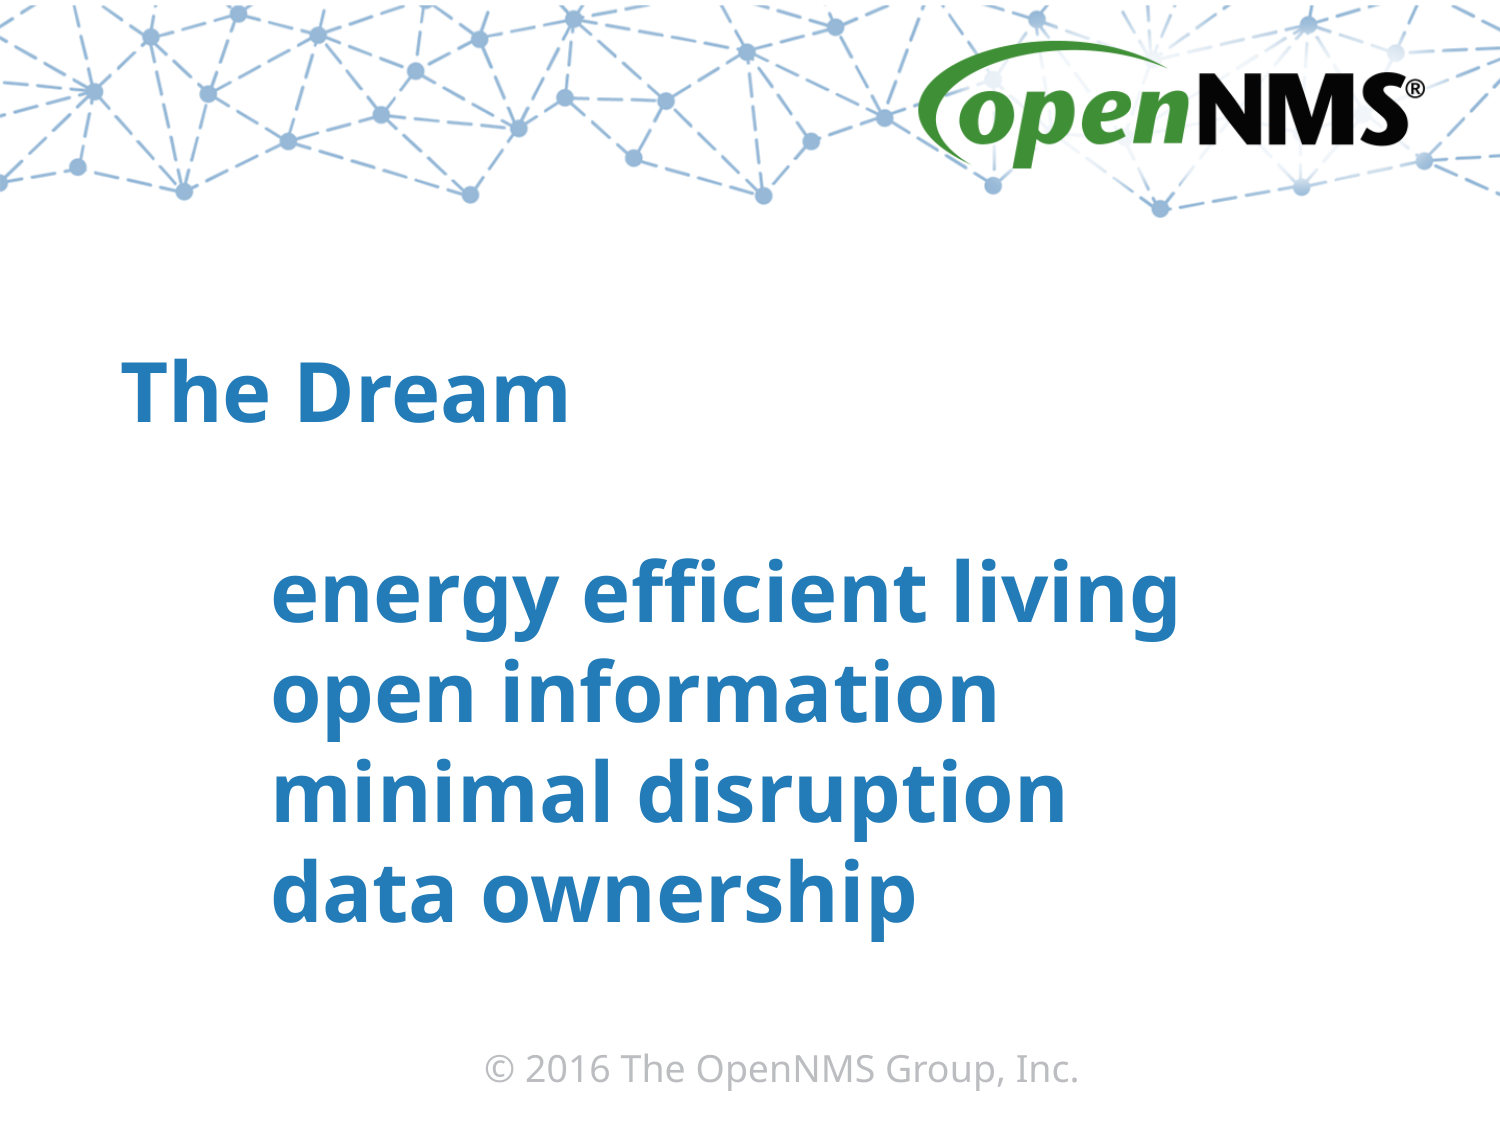

# The Dream energy efficient living open information minimal disruption data ownership